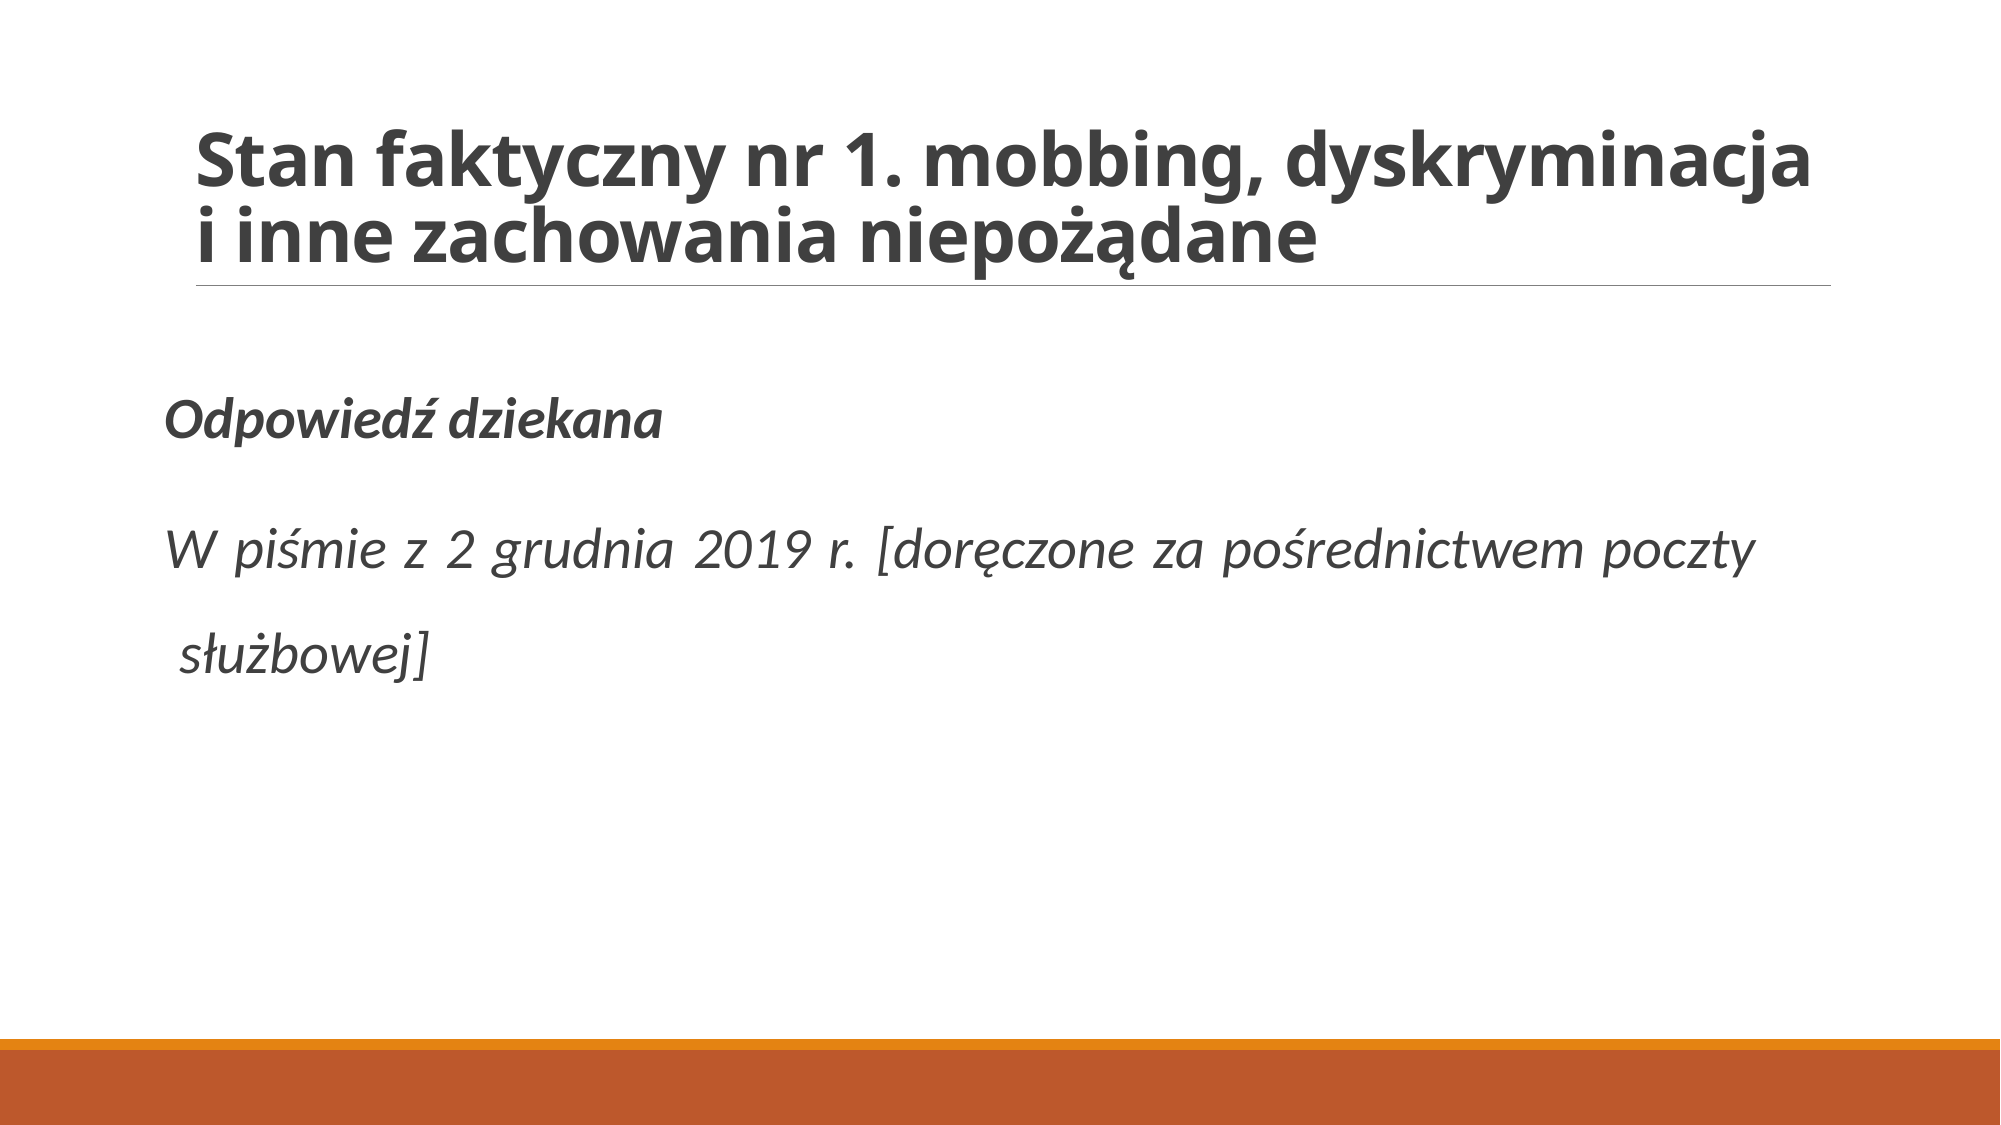

# Stan faktyczny nr 1. mobbing, dyskryminacja i inne zachowania niepożądane
Odpowiedź dziekana
W piśmie z 2 grudnia 2019 r. [doręczone za pośrednictwem poczty służbowej]